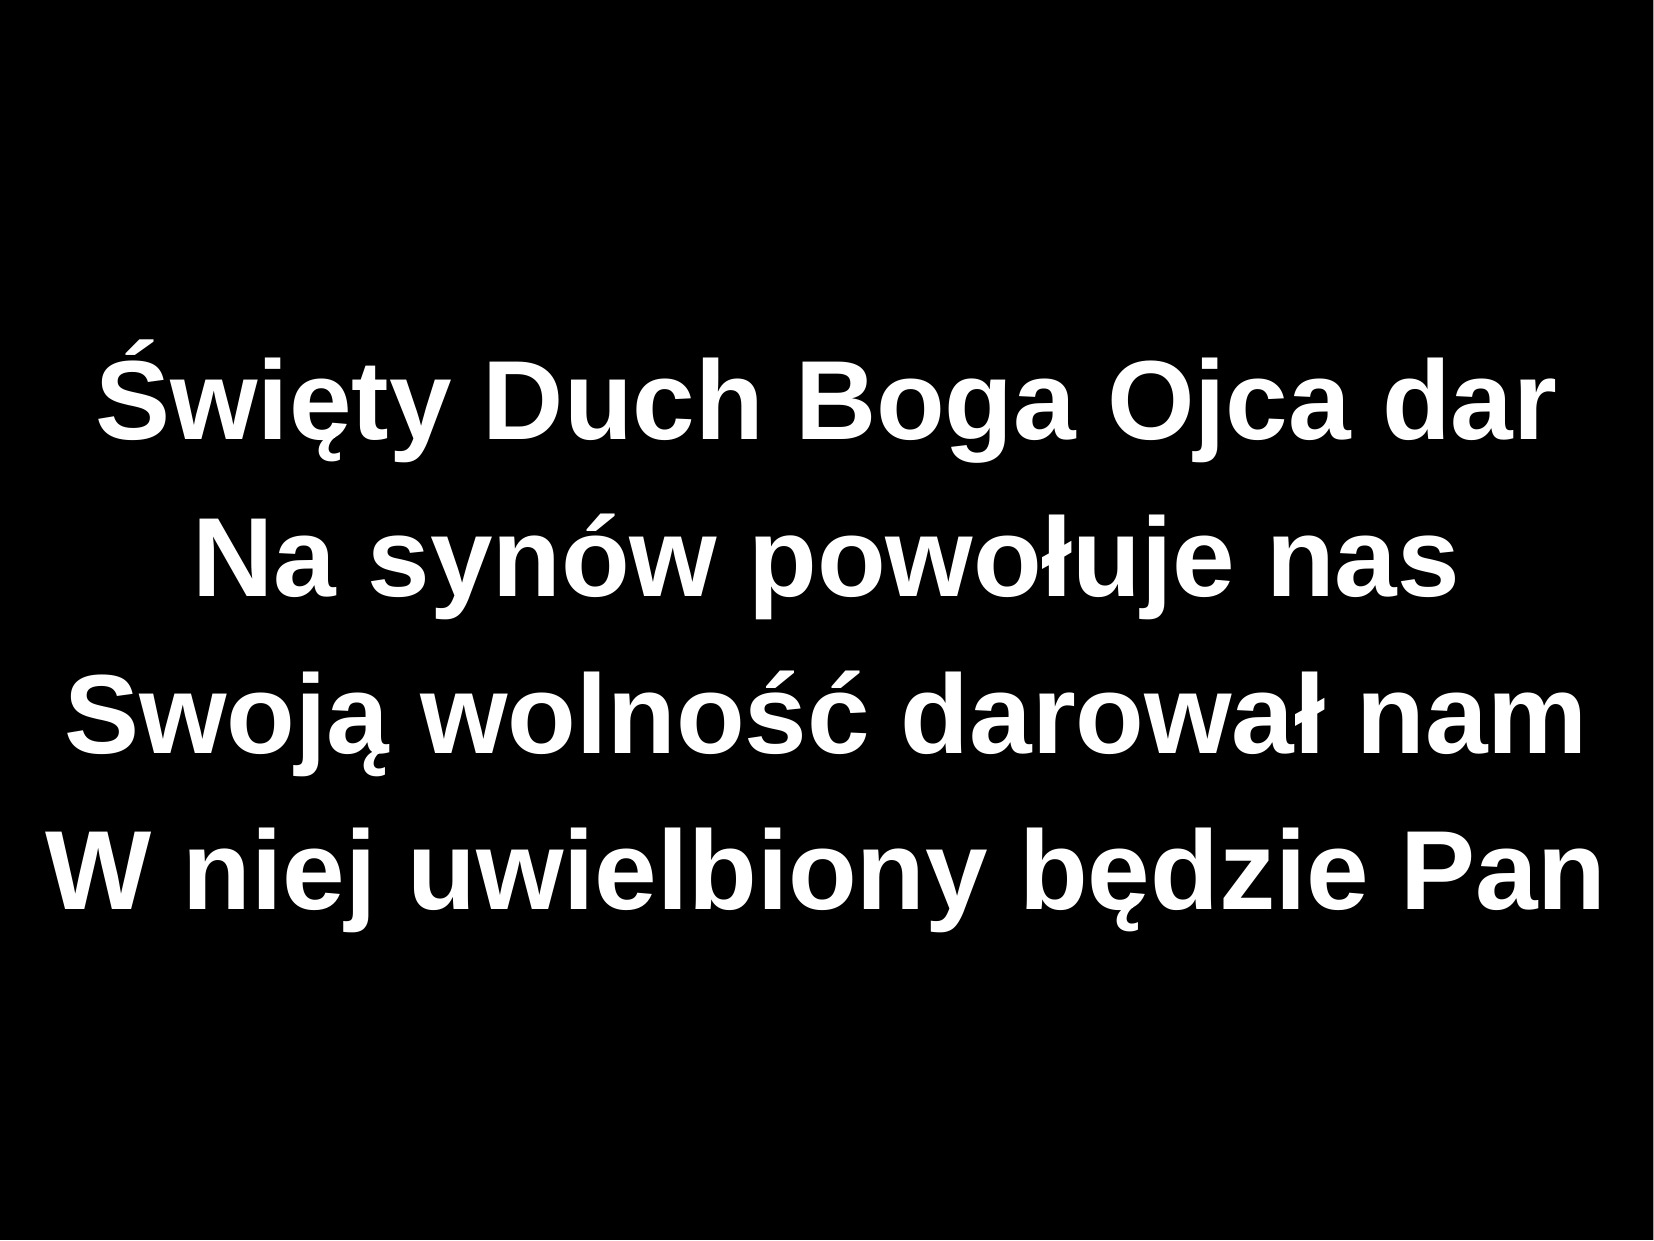

# Święty Duch Boga Ojca dar
Na synów powołuje nas
Swoją wolność darował nam
W niej uwielbiony będzie Pan